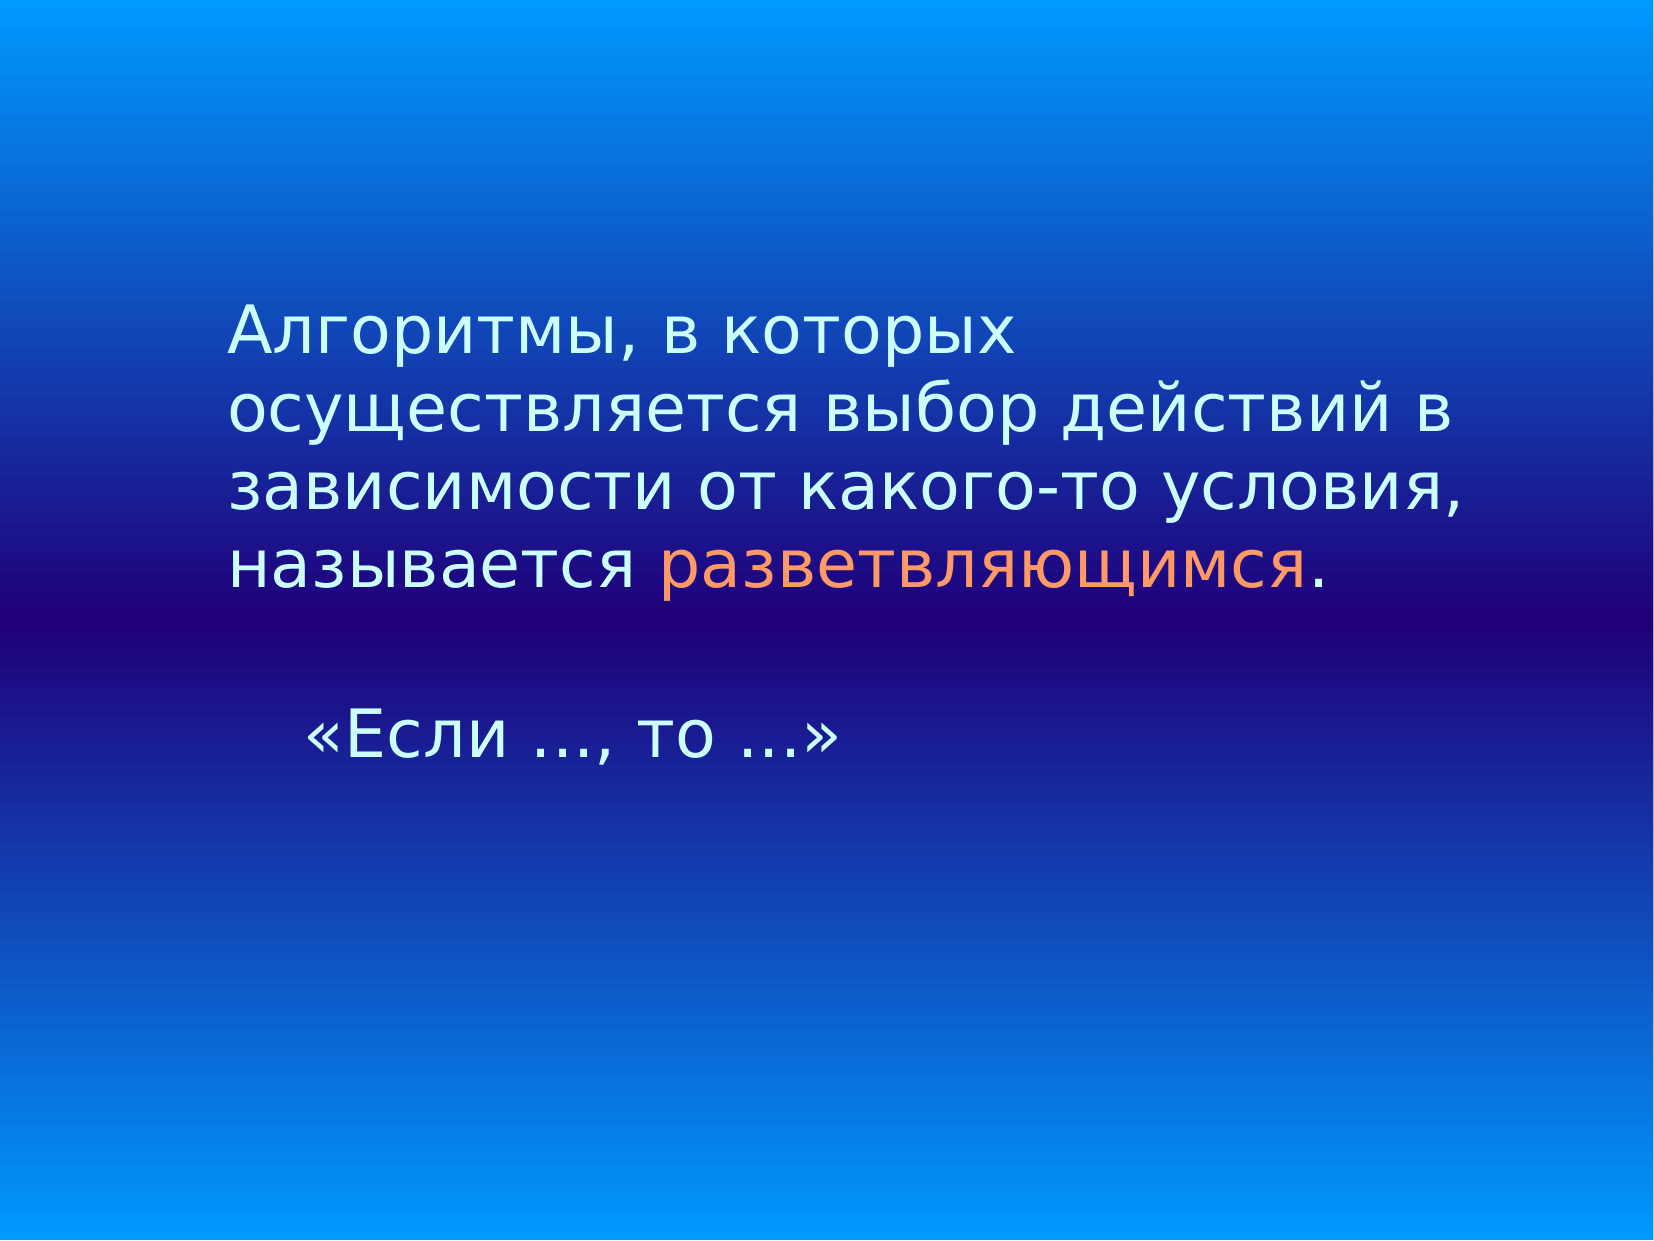

Алгоритмы, в которых осуществляется выбор действий в зависимости от какого-то условия, называется разветвляющимся.
«Если ..., то ...»